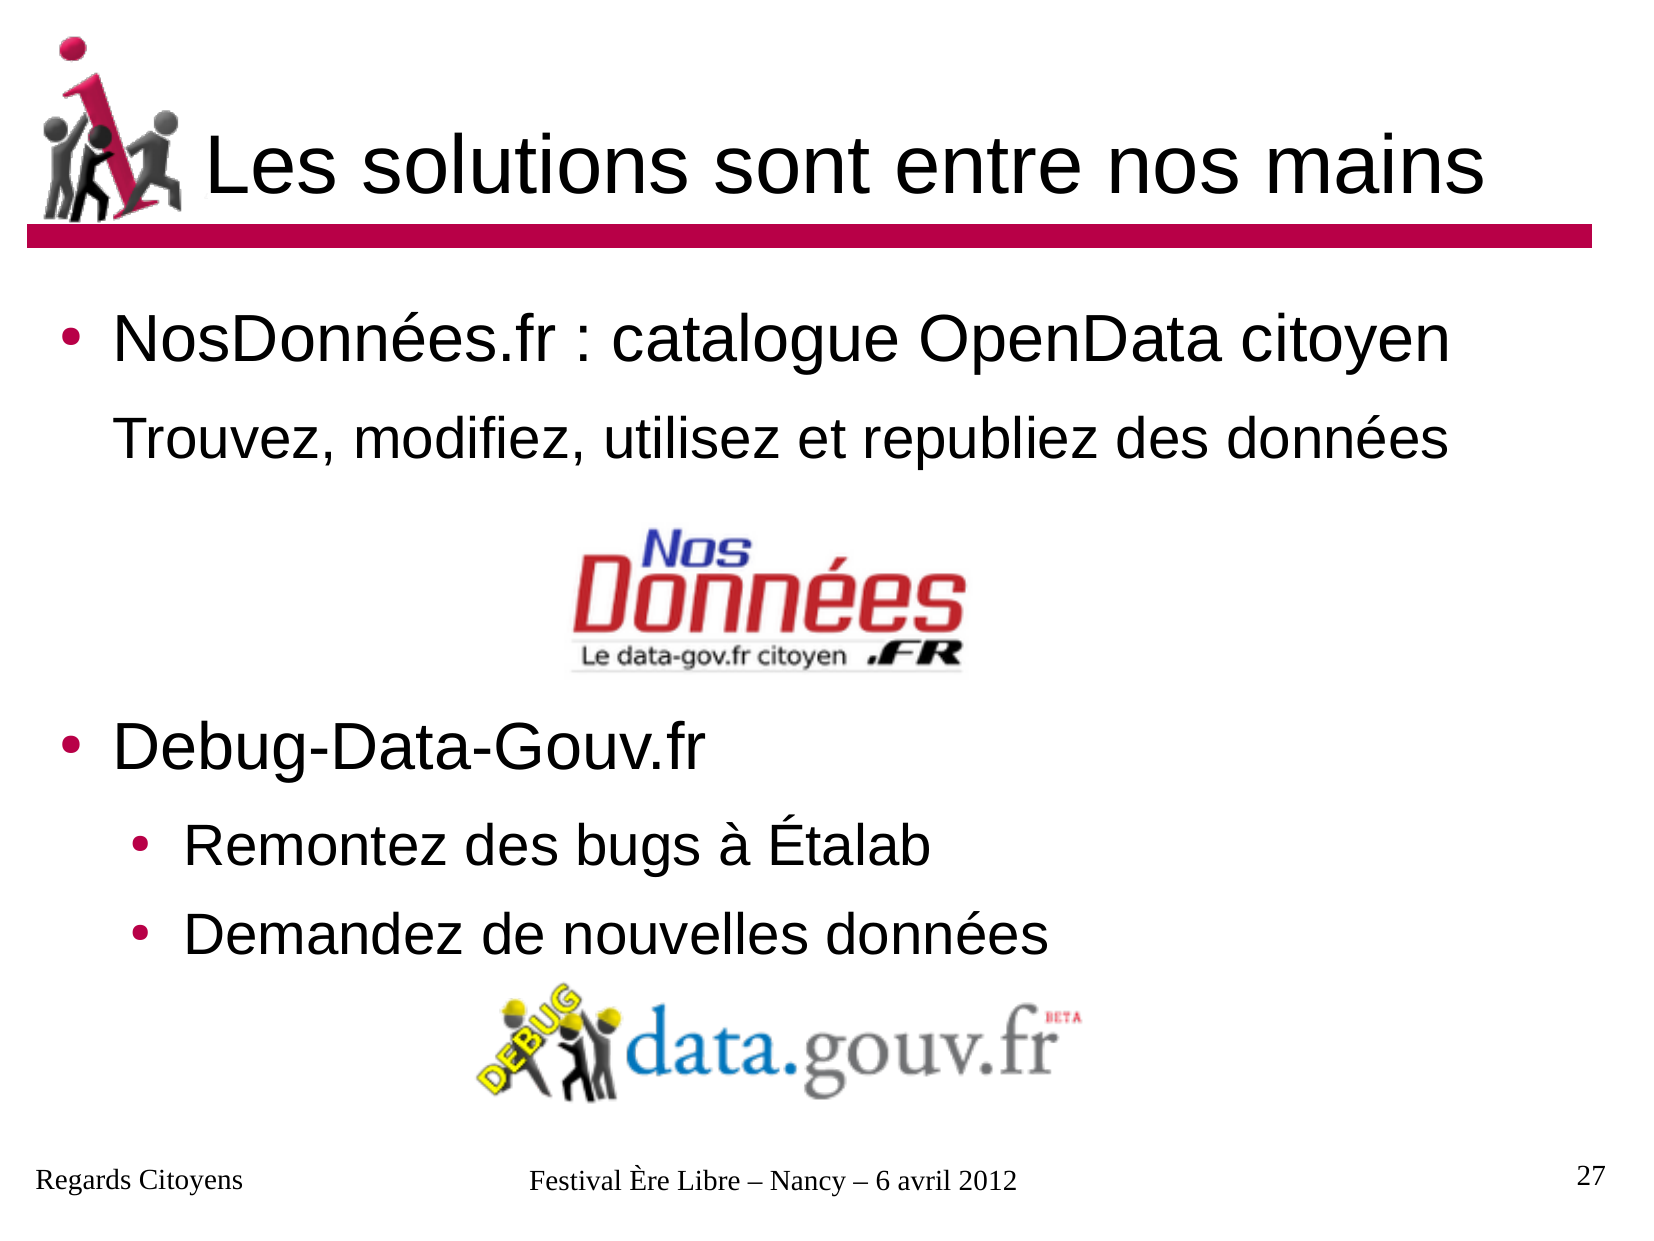

# Les solutions sont entre nos mains
NosDonnées.fr : catalogue OpenData citoyen
Trouvez, modifiez, utilisez et republiez des données
Debug-Data-Gouv.fr
Remontez des bugs à Étalab
Demandez de nouvelles données
27